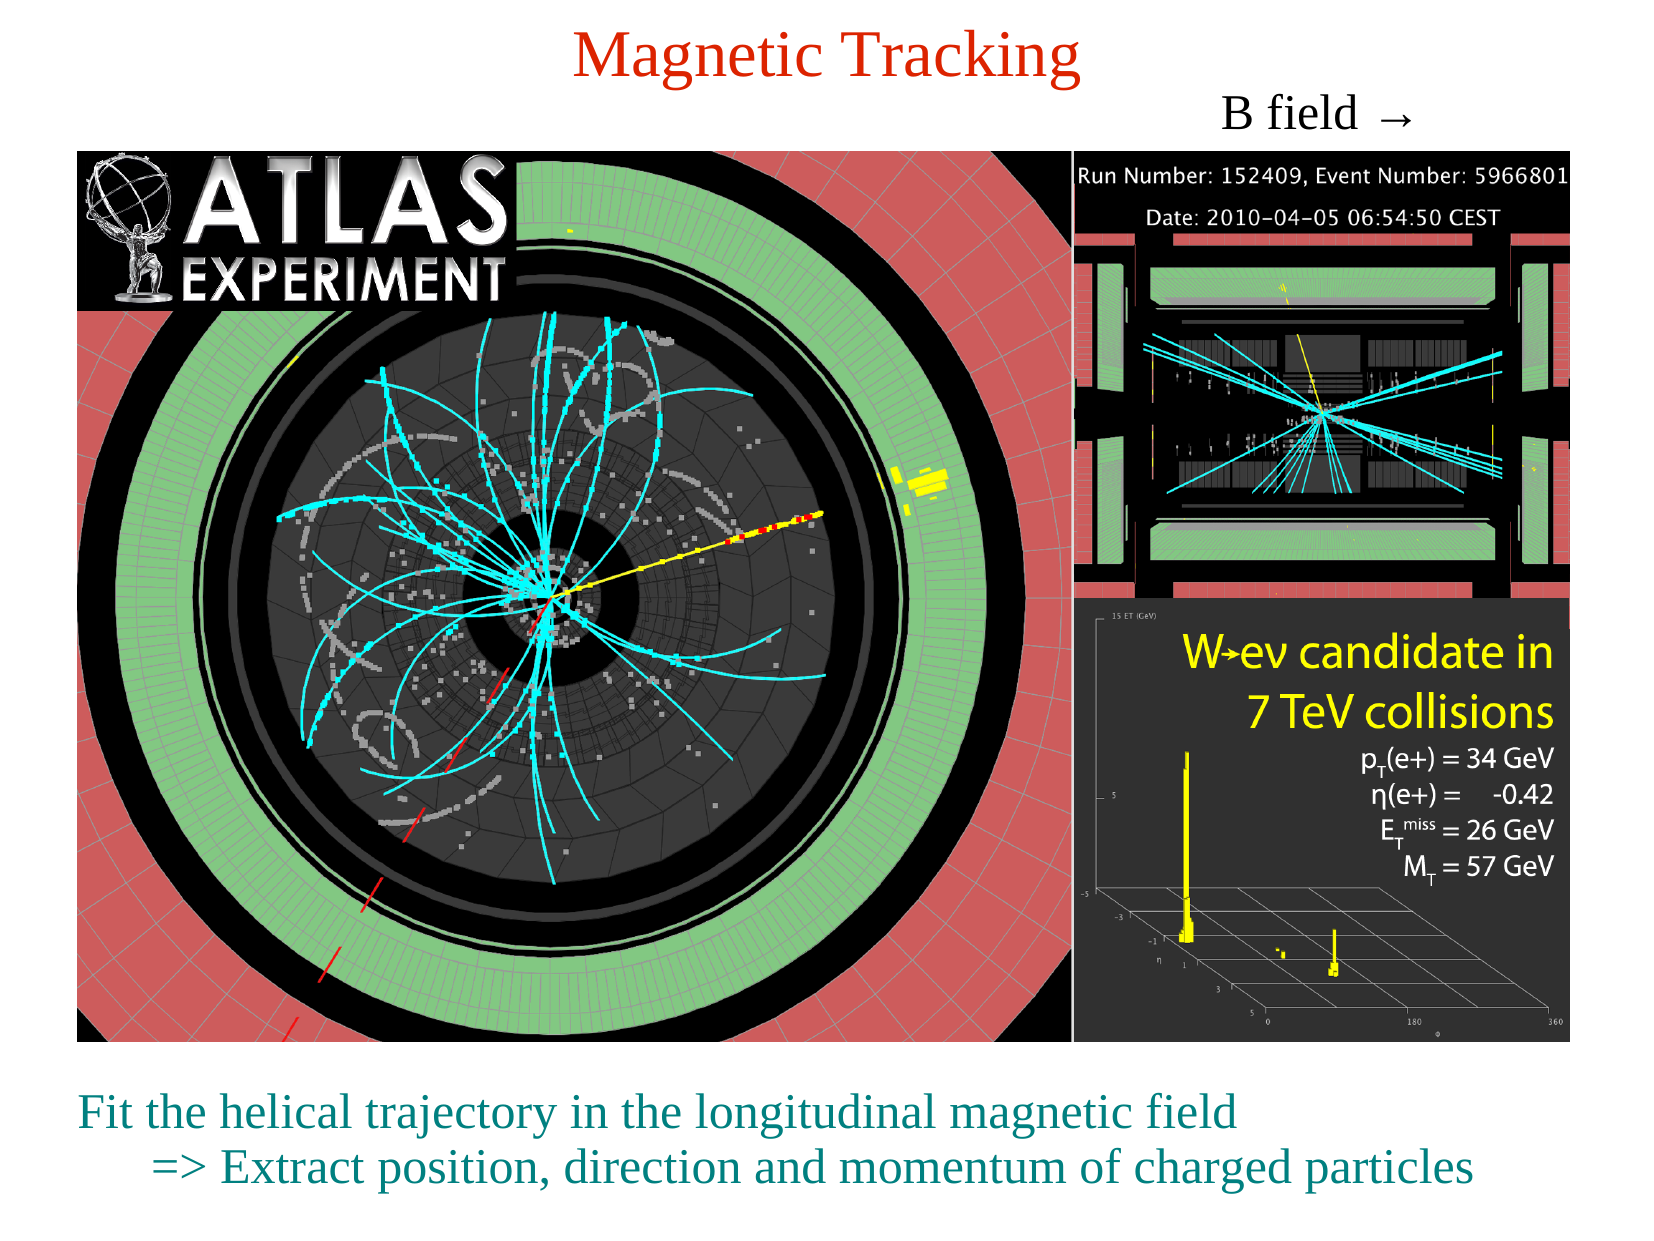

# Magnetic Tracking
B field →
Fit the helical trajectory in the longitudinal magnetic field
	=> Extract position, direction and momentum of charged particles